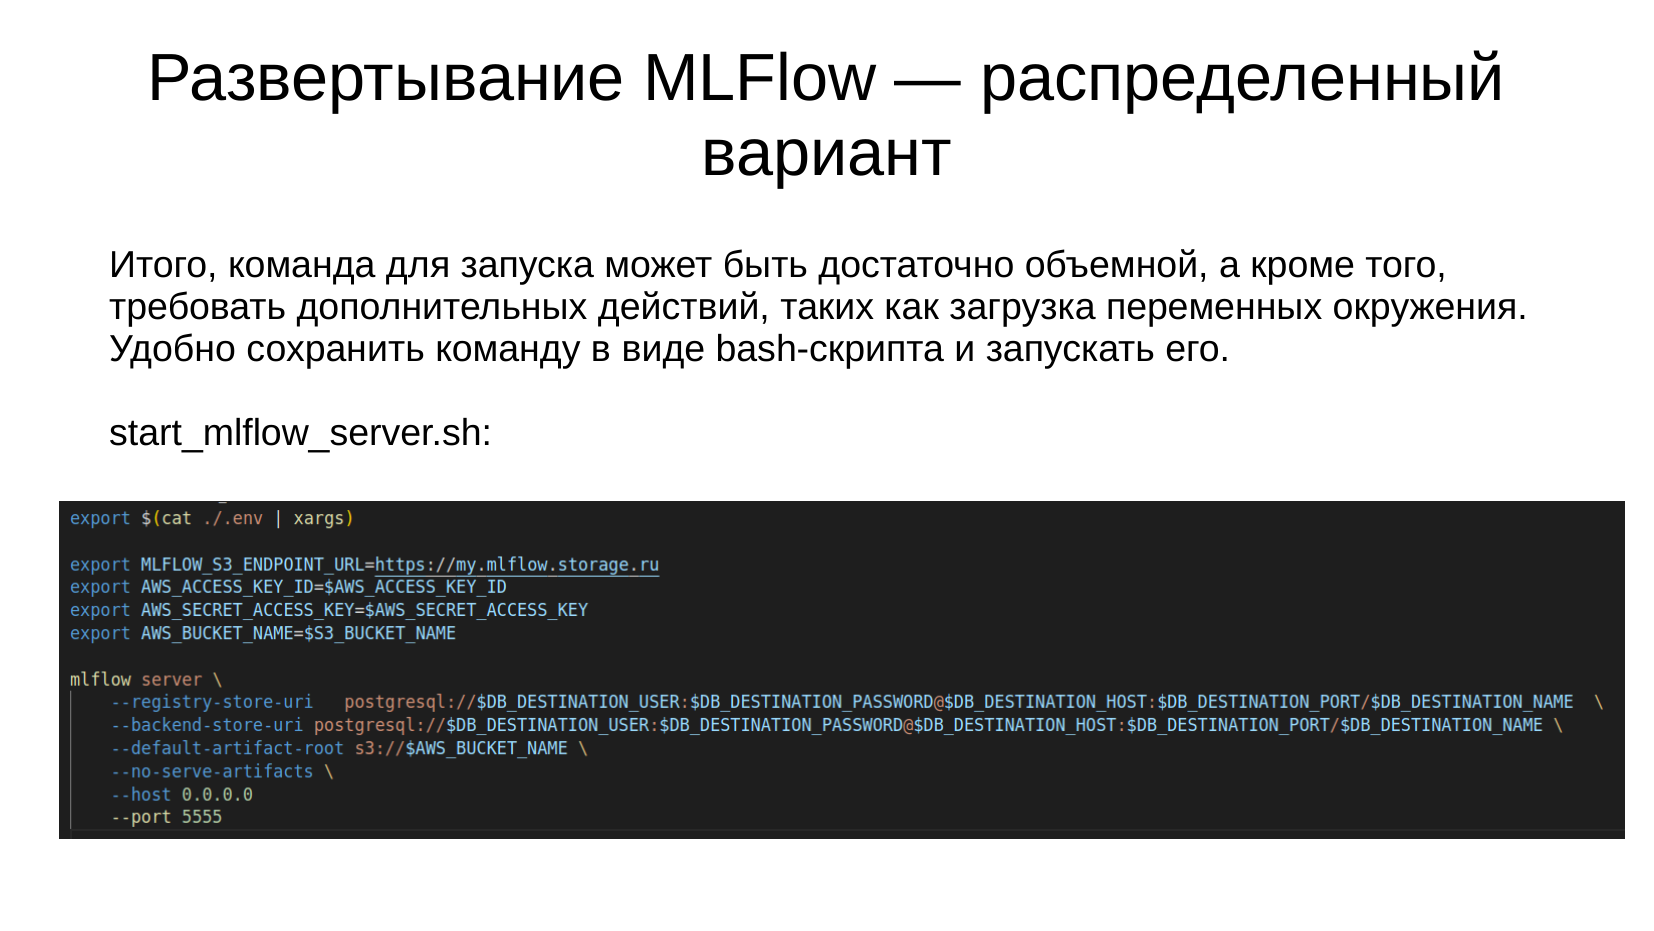

# Развертывание MLFlow — распределенный вариант
Итого, команда для запуска может быть достаточно объемной, а кроме того, требовать дополнительных действий, таких как загрузка переменных окружения.
Удобно сохранить команду в виде bash-скрипта и запускать его.
start_mlflow_server.sh: